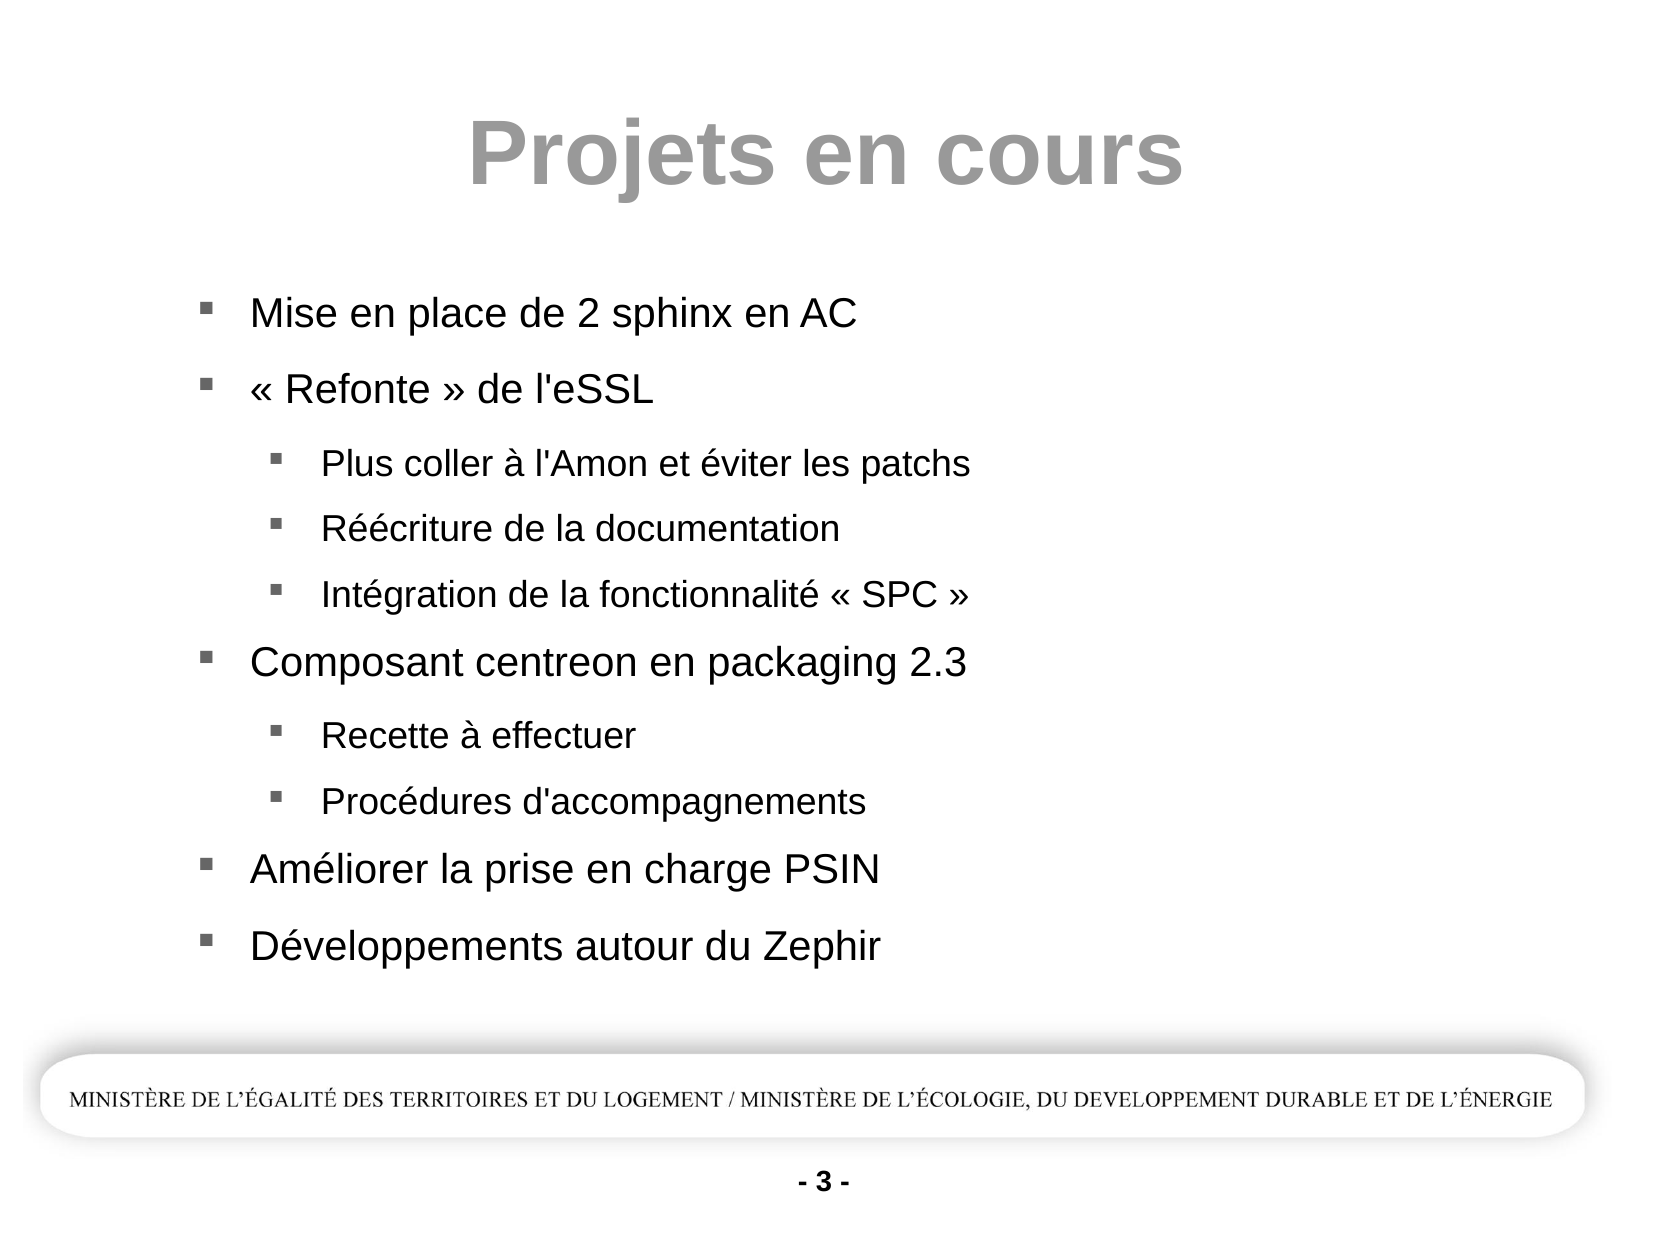

# Projets en cours
Mise en place de 2 sphinx en AC
« Refonte » de l'eSSL
Plus coller à l'Amon et éviter les patchs
Réécriture de la documentation
Intégration de la fonctionnalité « SPC »
Composant centreon en packaging 2.3
Recette à effectuer
Procédures d'accompagnements
Améliorer la prise en charge PSIN
Développements autour du Zephir